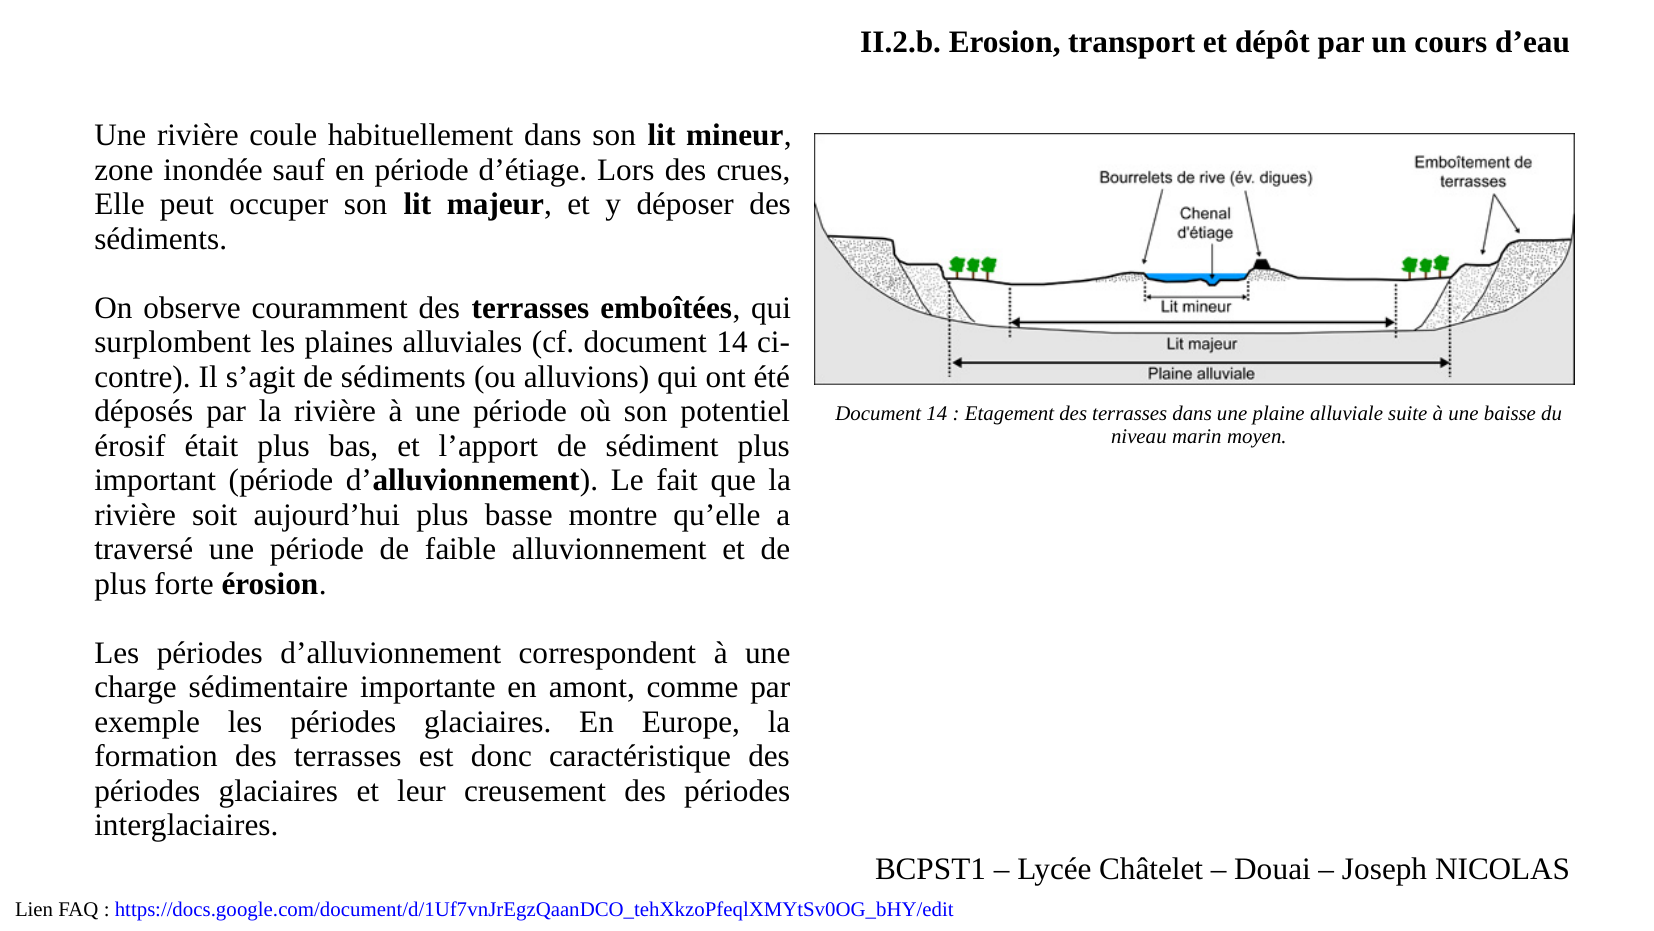

II.2.b. Erosion, transport et dépôt par un cours d’eau
Une rivière coule habituellement dans son lit mineur, zone inondée sauf en période d’étiage. Lors des crues, Elle peut occuper son lit majeur, et y déposer des sédiments.
On observe couramment des terrasses emboîtées, qui surplombent les plaines alluviales (cf. document 14 ci-contre). Il s’agit de sédiments (ou alluvions) qui ont été déposés par la rivière à une période où son potentiel érosif était plus bas, et l’apport de sédiment plus important (période d’alluvionnement). Le fait que la rivière soit aujourd’hui plus basse montre qu’elle a traversé une période de faible alluvionnement et de plus forte érosion.
Les périodes d’alluvionnement correspondent à une charge sédimentaire importante en amont, comme par exemple les périodes glaciaires. En Europe, la formation des terrasses est donc caractéristique des périodes glaciaires et leur creusement des périodes interglaciaires.
Document 14 : Etagement des terrasses dans une plaine alluviale suite à une baisse du niveau marin moyen.
BCPST1 – Lycée Châtelet – Douai – Joseph NICOLAS
Lien FAQ : https://docs.google.com/document/d/1Uf7vnJrEgzQaanDCO_tehXkzoPfeqlXMYtSv0OG_bHY/edit